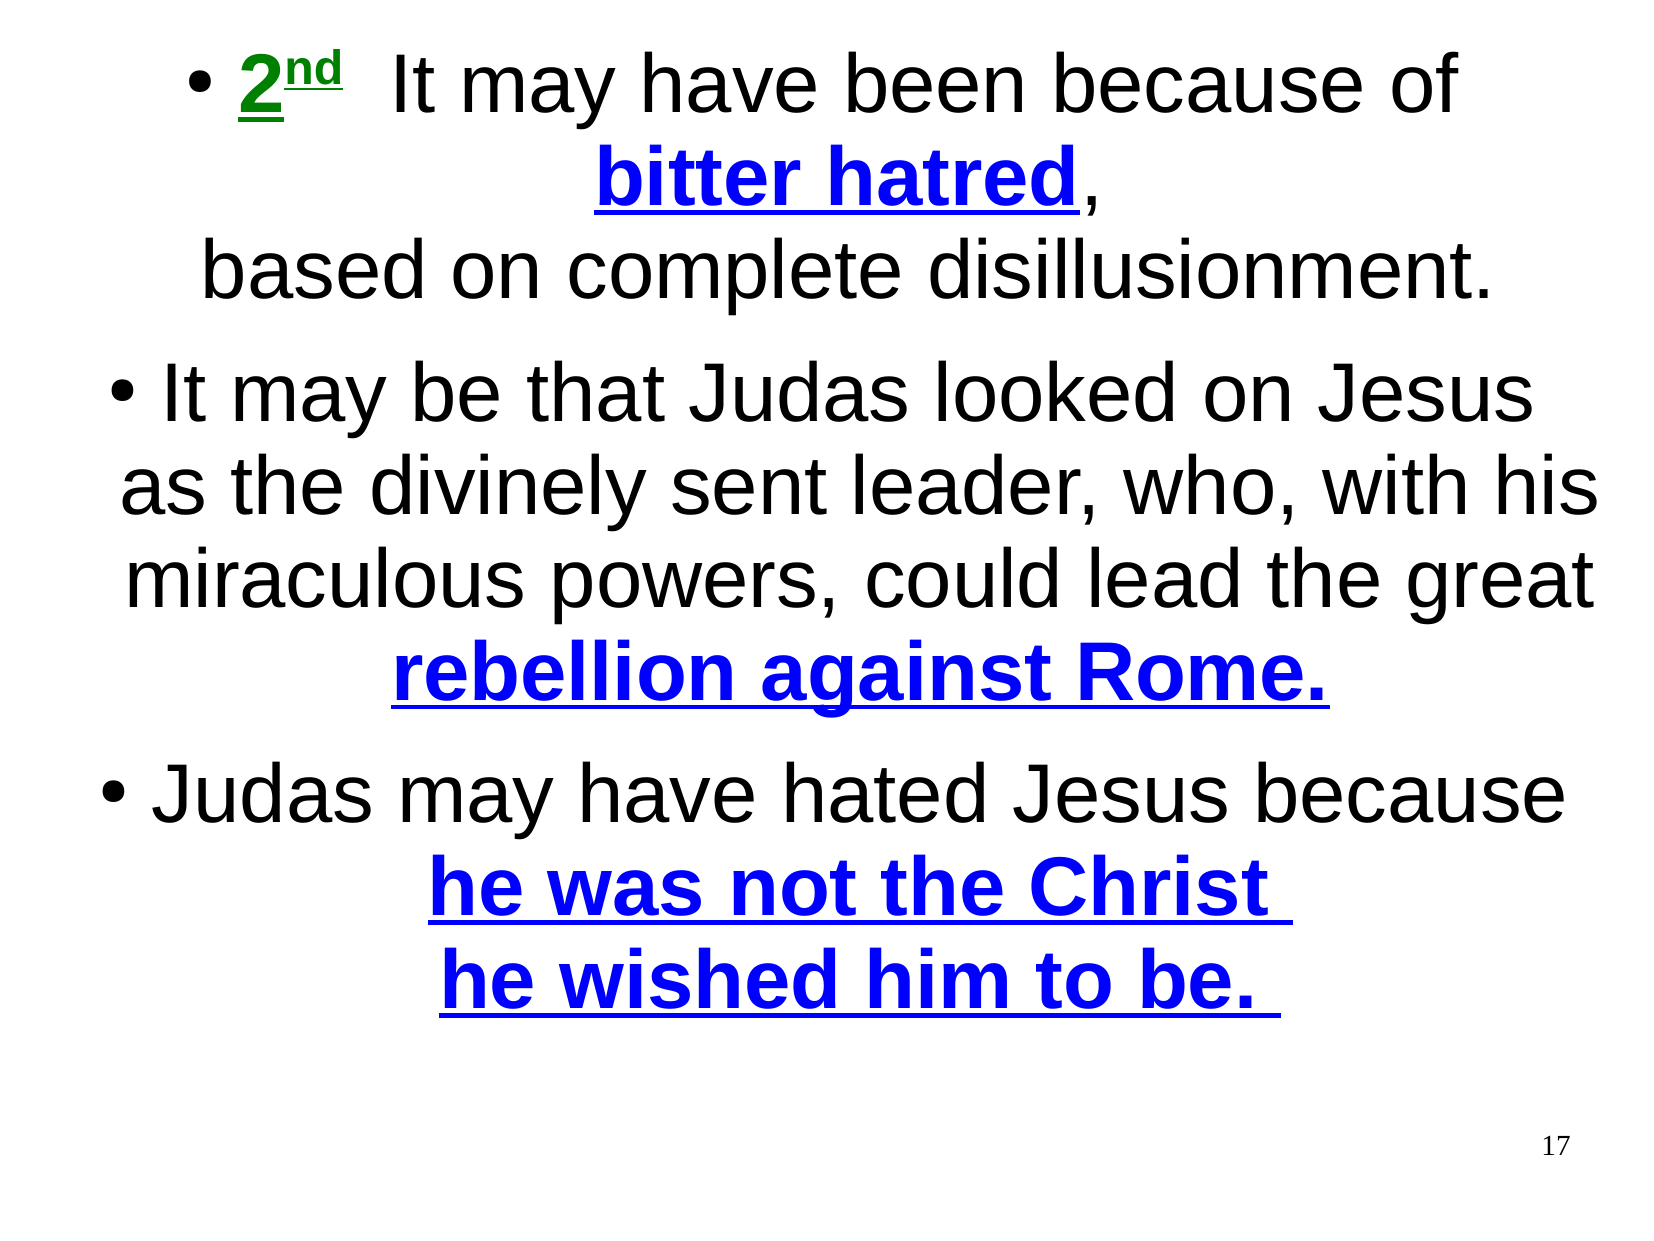

# 2nd It may have been because of bitter hatred, based on complete disillusionment.
It may be that Judas looked on Jesus
as the divinely sent leader, who, with his miraculous powers, could lead the great rebellion against Rome.
Judas may have hated Jesus because he was not the Christ
he wished him to be.
17